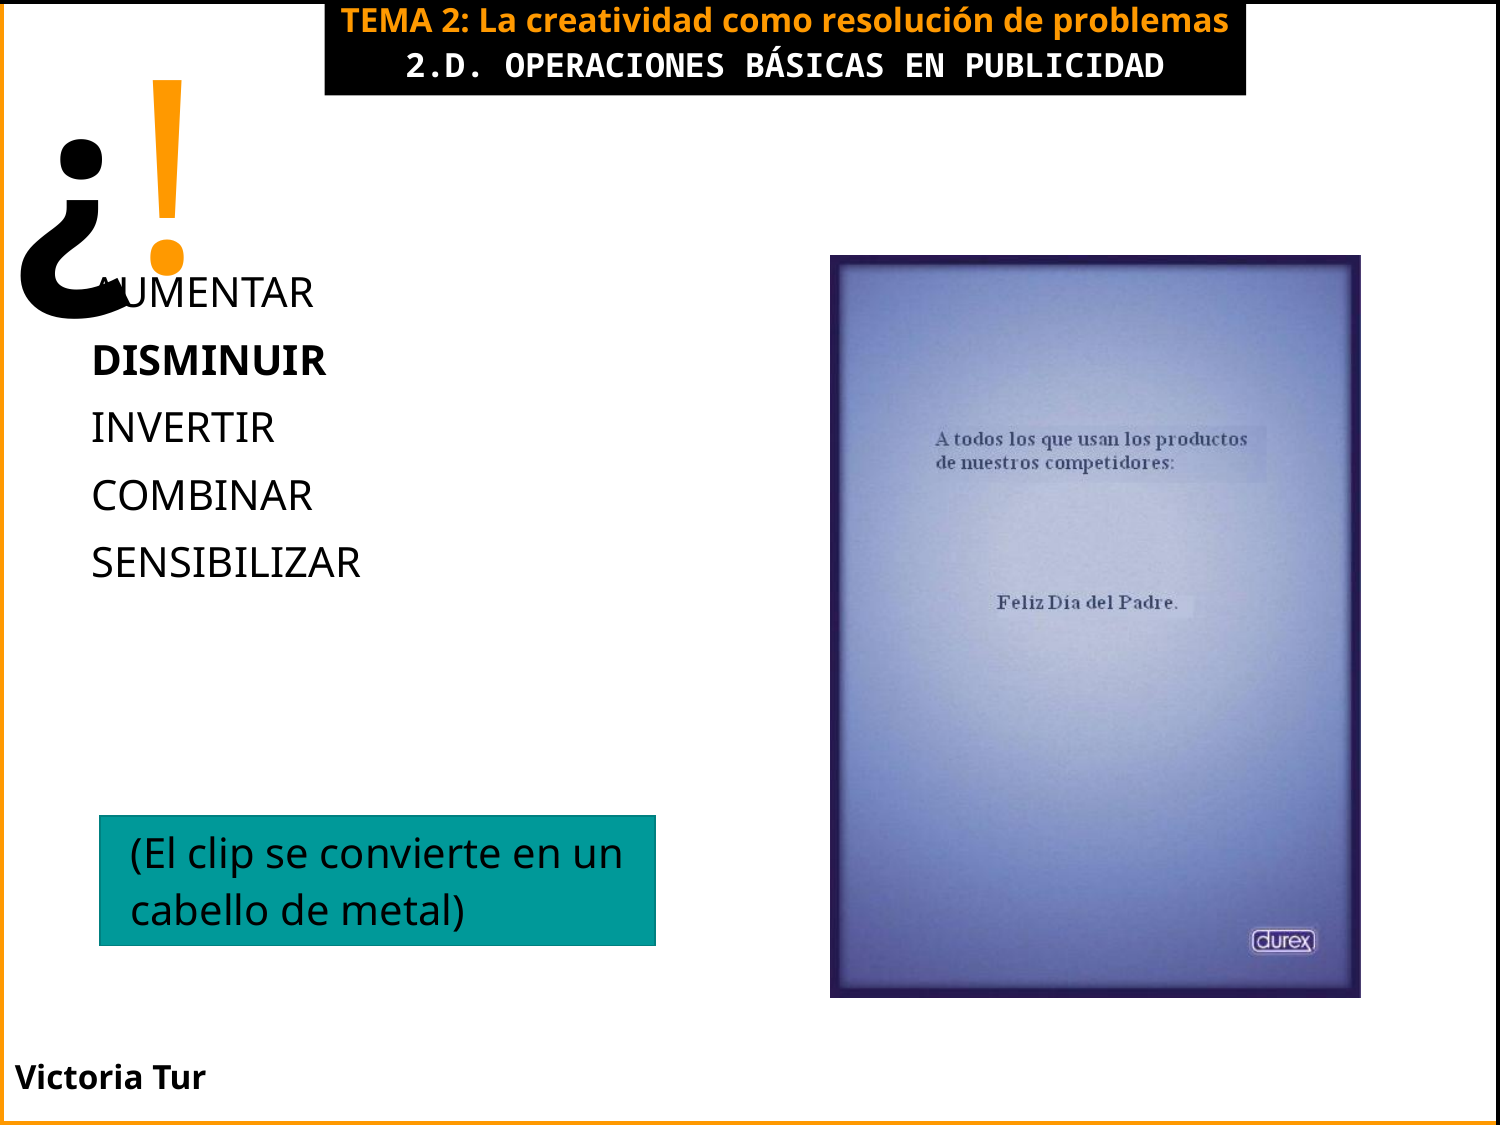

#
AUMENTAR
DISMINUIR
INVERTIR
COMBINAR
SENSIBILIZAR
(El clip se convierte en un cabello de metal)